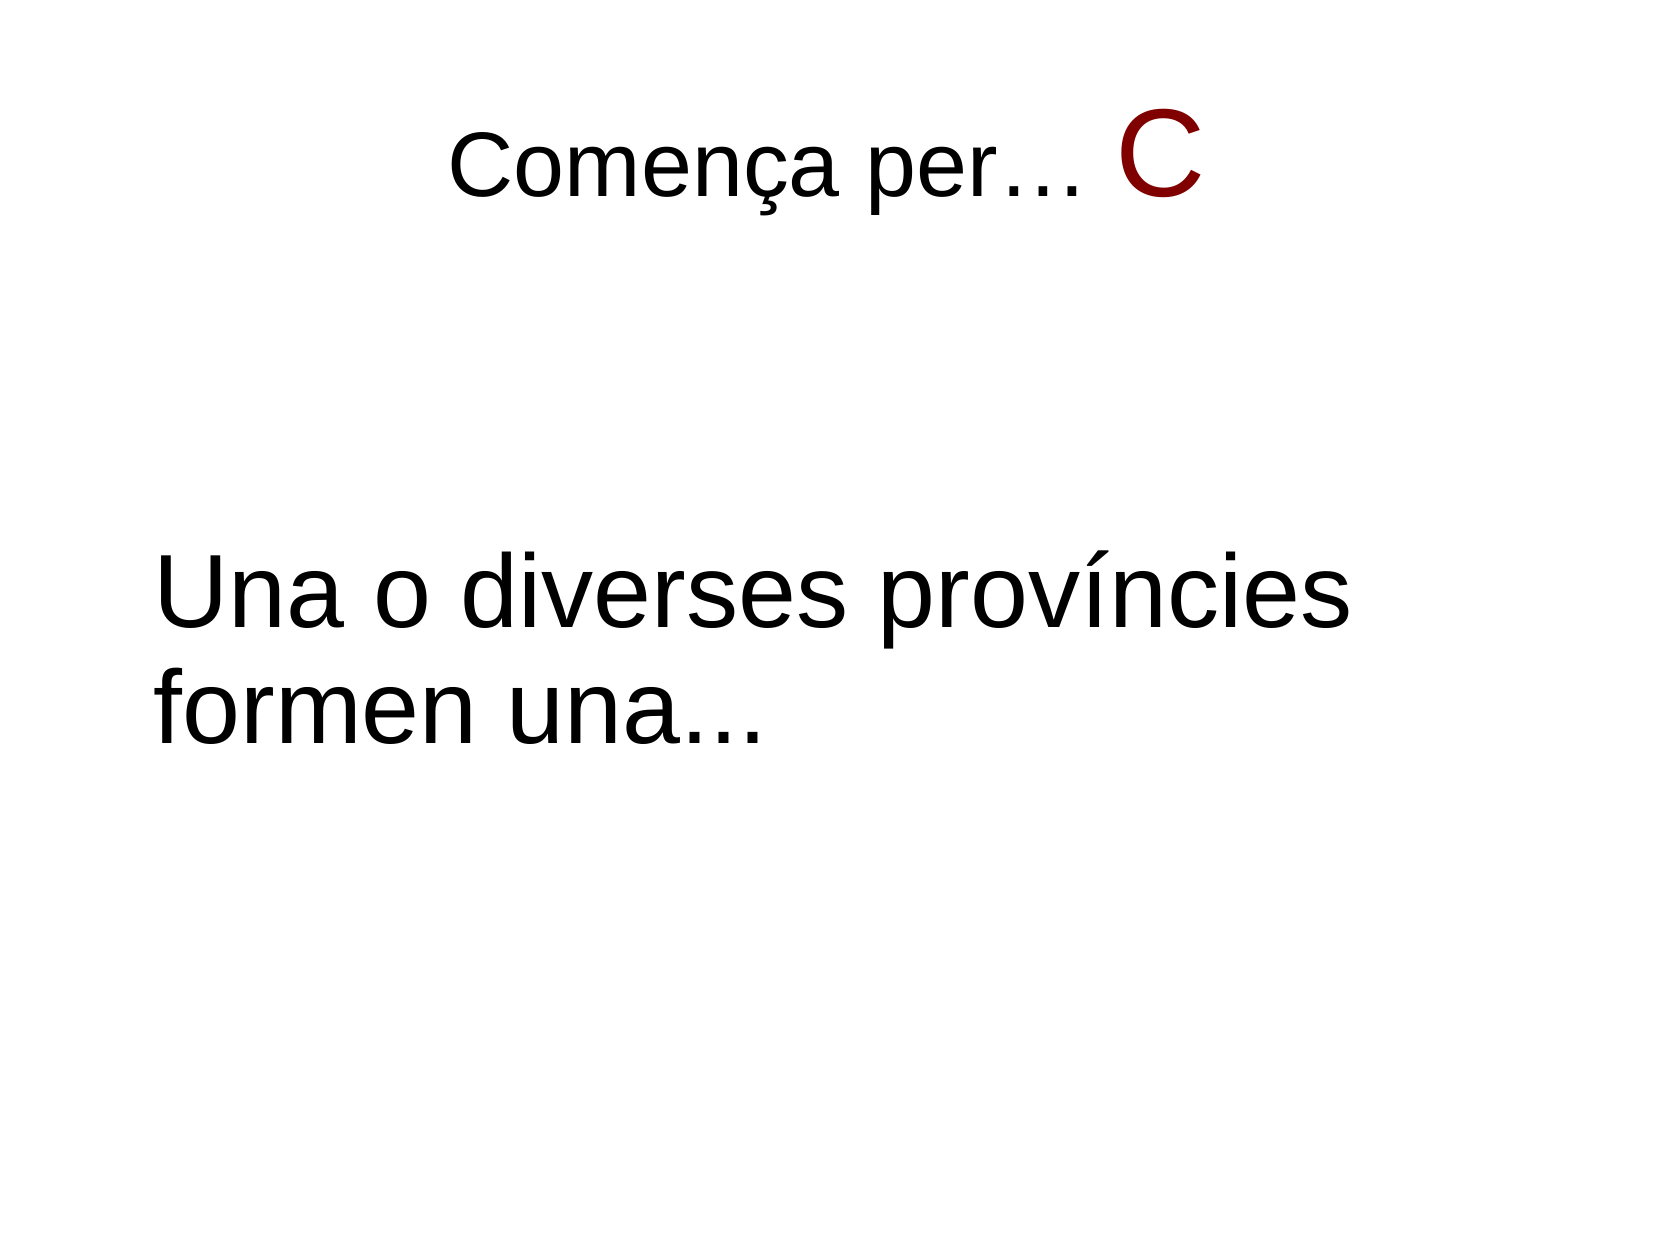

# Comença per… C
Una o diverses províncies formen una...